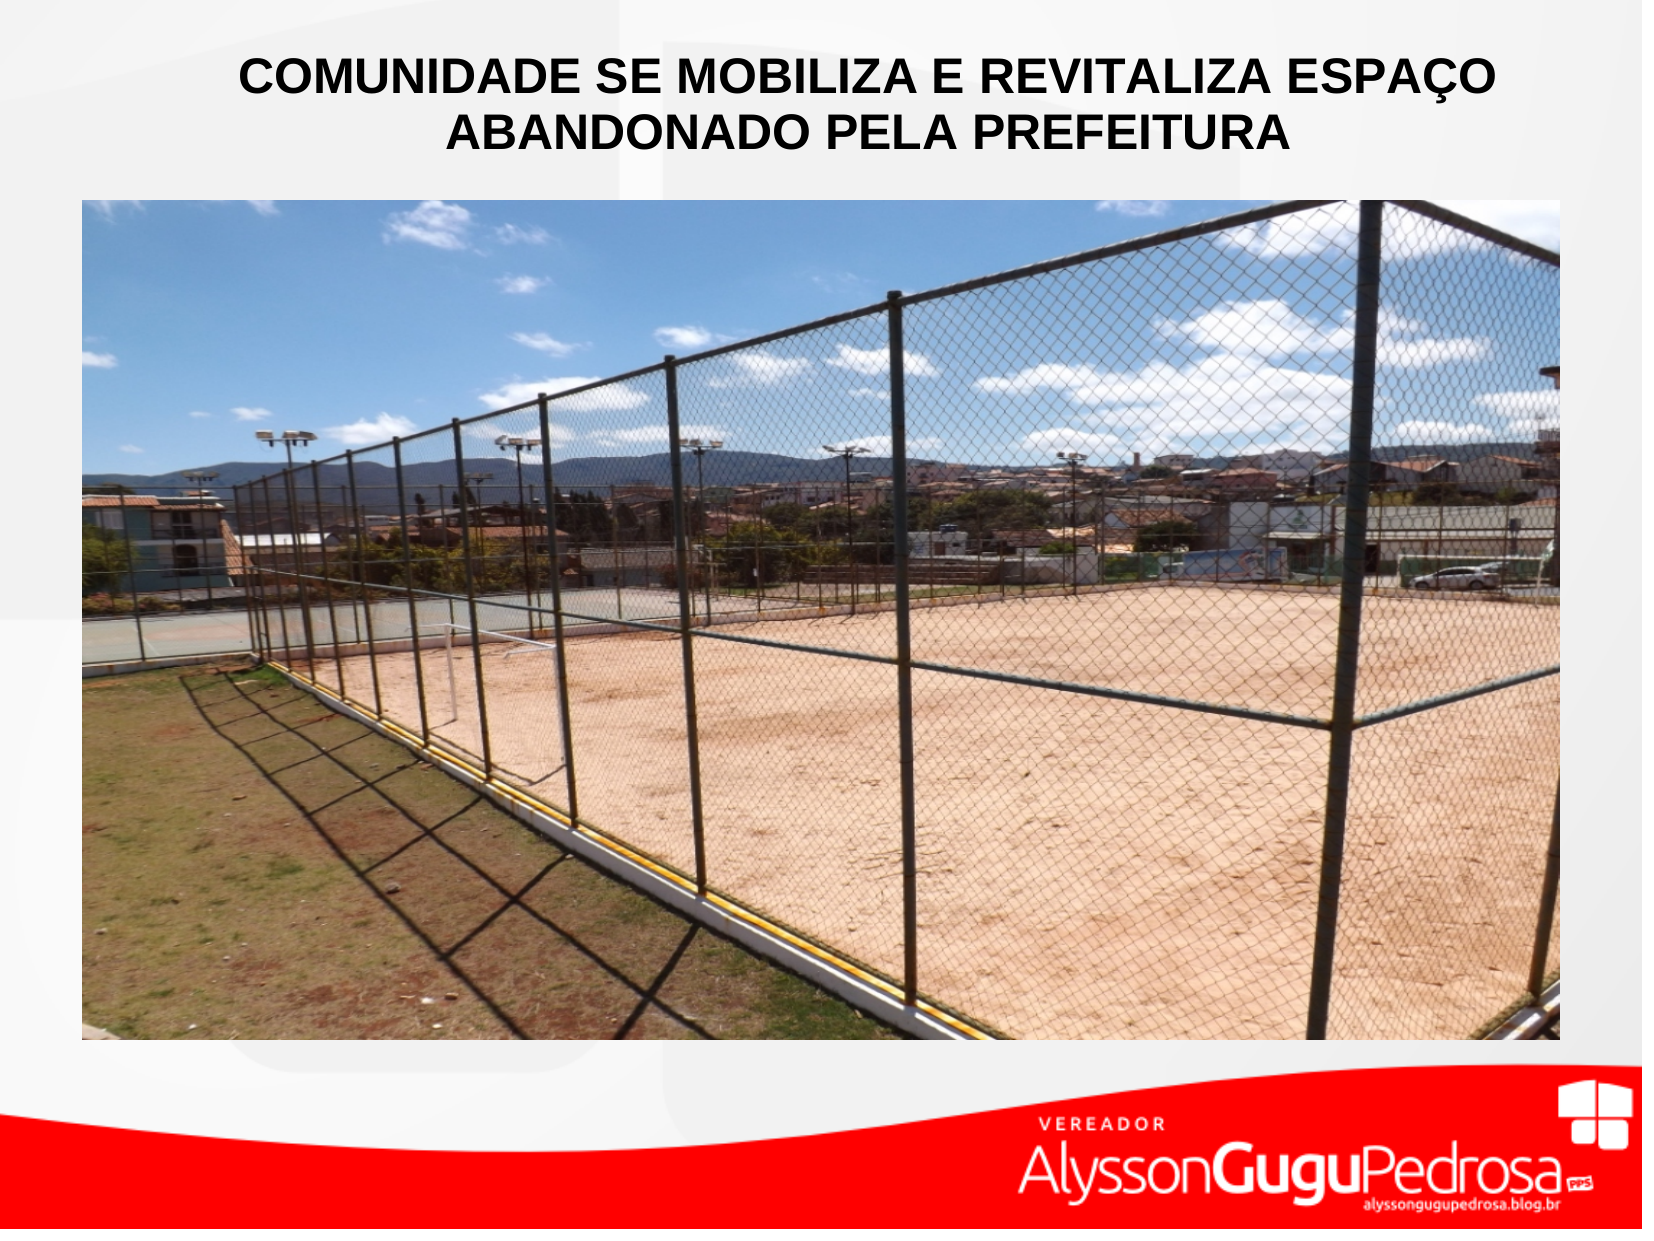

COMUNIDADE SE MOBILIZA E REVITALIZA ESPAÇO ABANDONADO PELA PREFEITURA